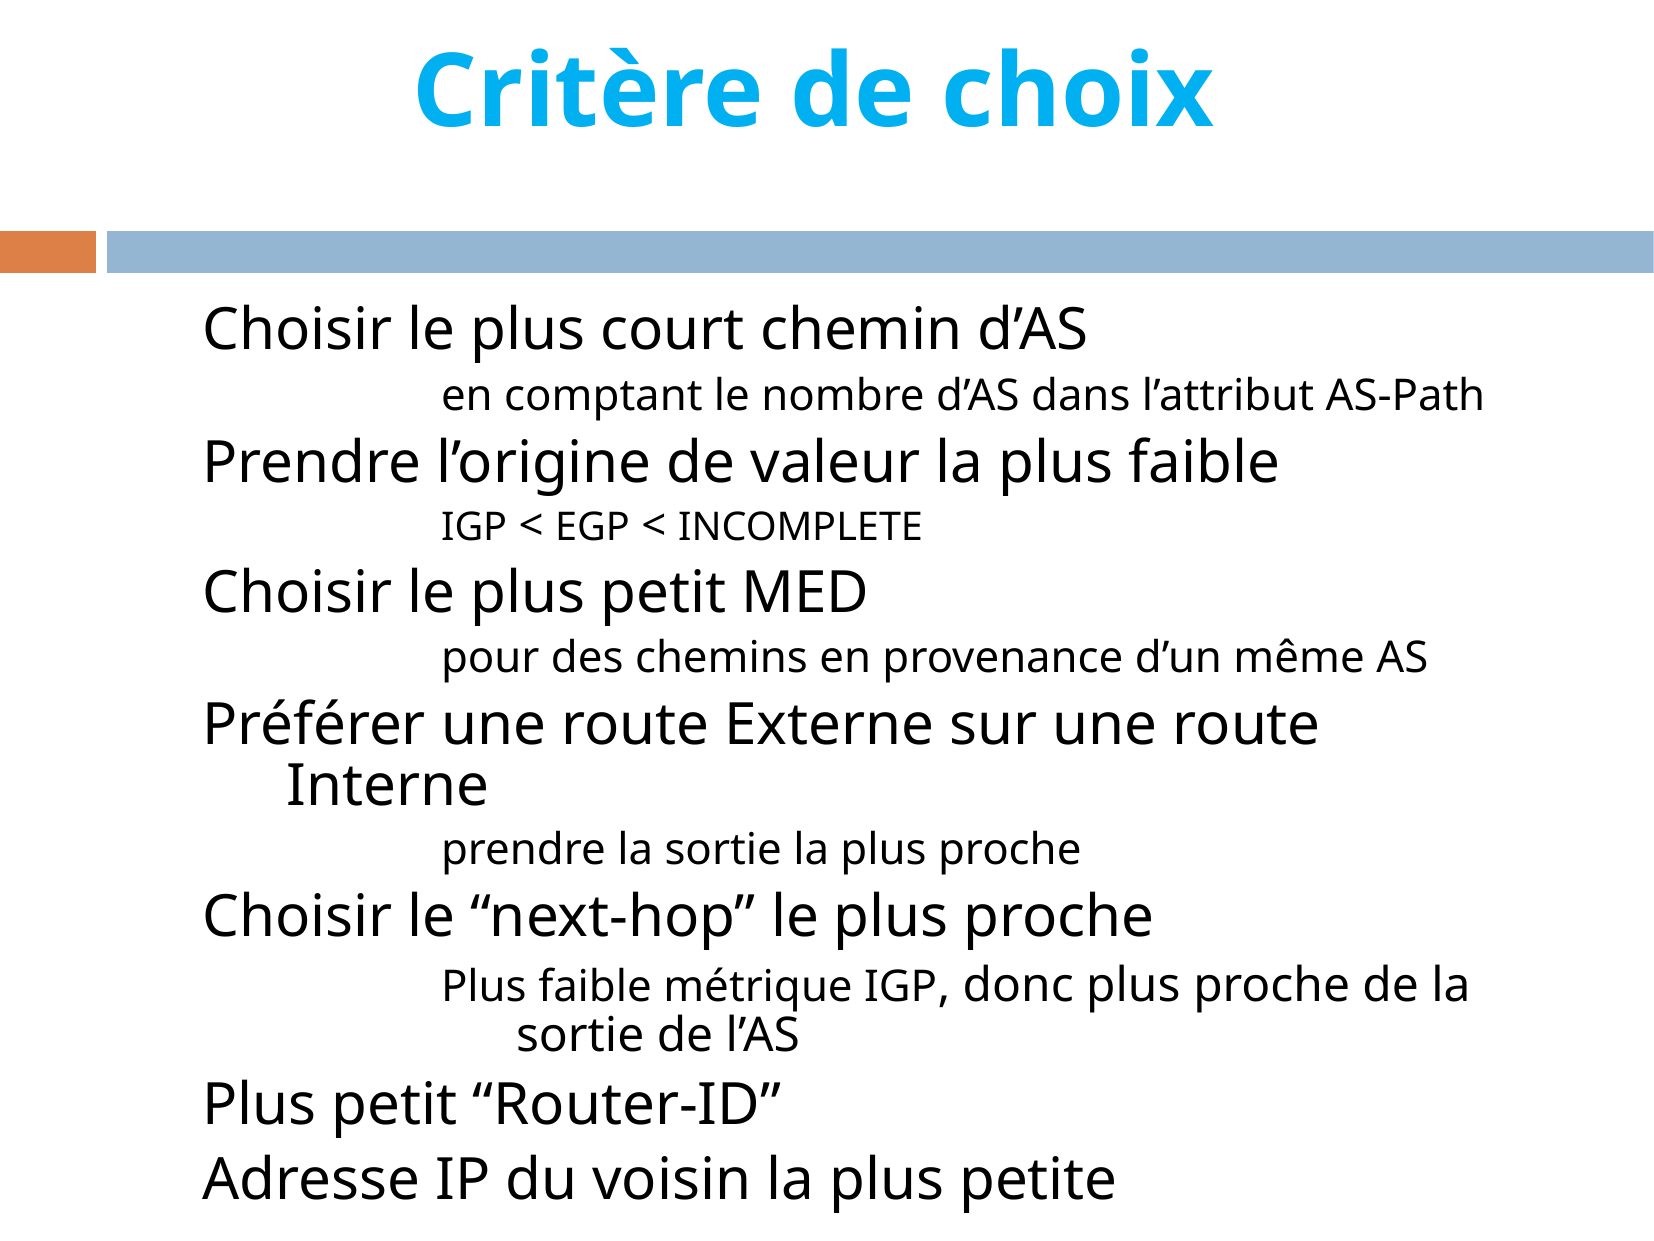

Critère de choix
# Choisir le plus court chemin d’AS
en comptant le nombre d’AS dans l’attribut AS-Path
Prendre l’origine de valeur la plus faible
IGP < EGP < INCOMPLETE
Choisir le plus petit MED
pour des chemins en provenance d’un même AS
Préférer une route Externe sur une route Interne
prendre la sortie la plus proche
Choisir le “next-hop” le plus proche
Plus faible métrique IGP, donc plus proche de la sortie de l’AS
Plus petit “Router-ID”
Adresse IP du voisin la plus petite